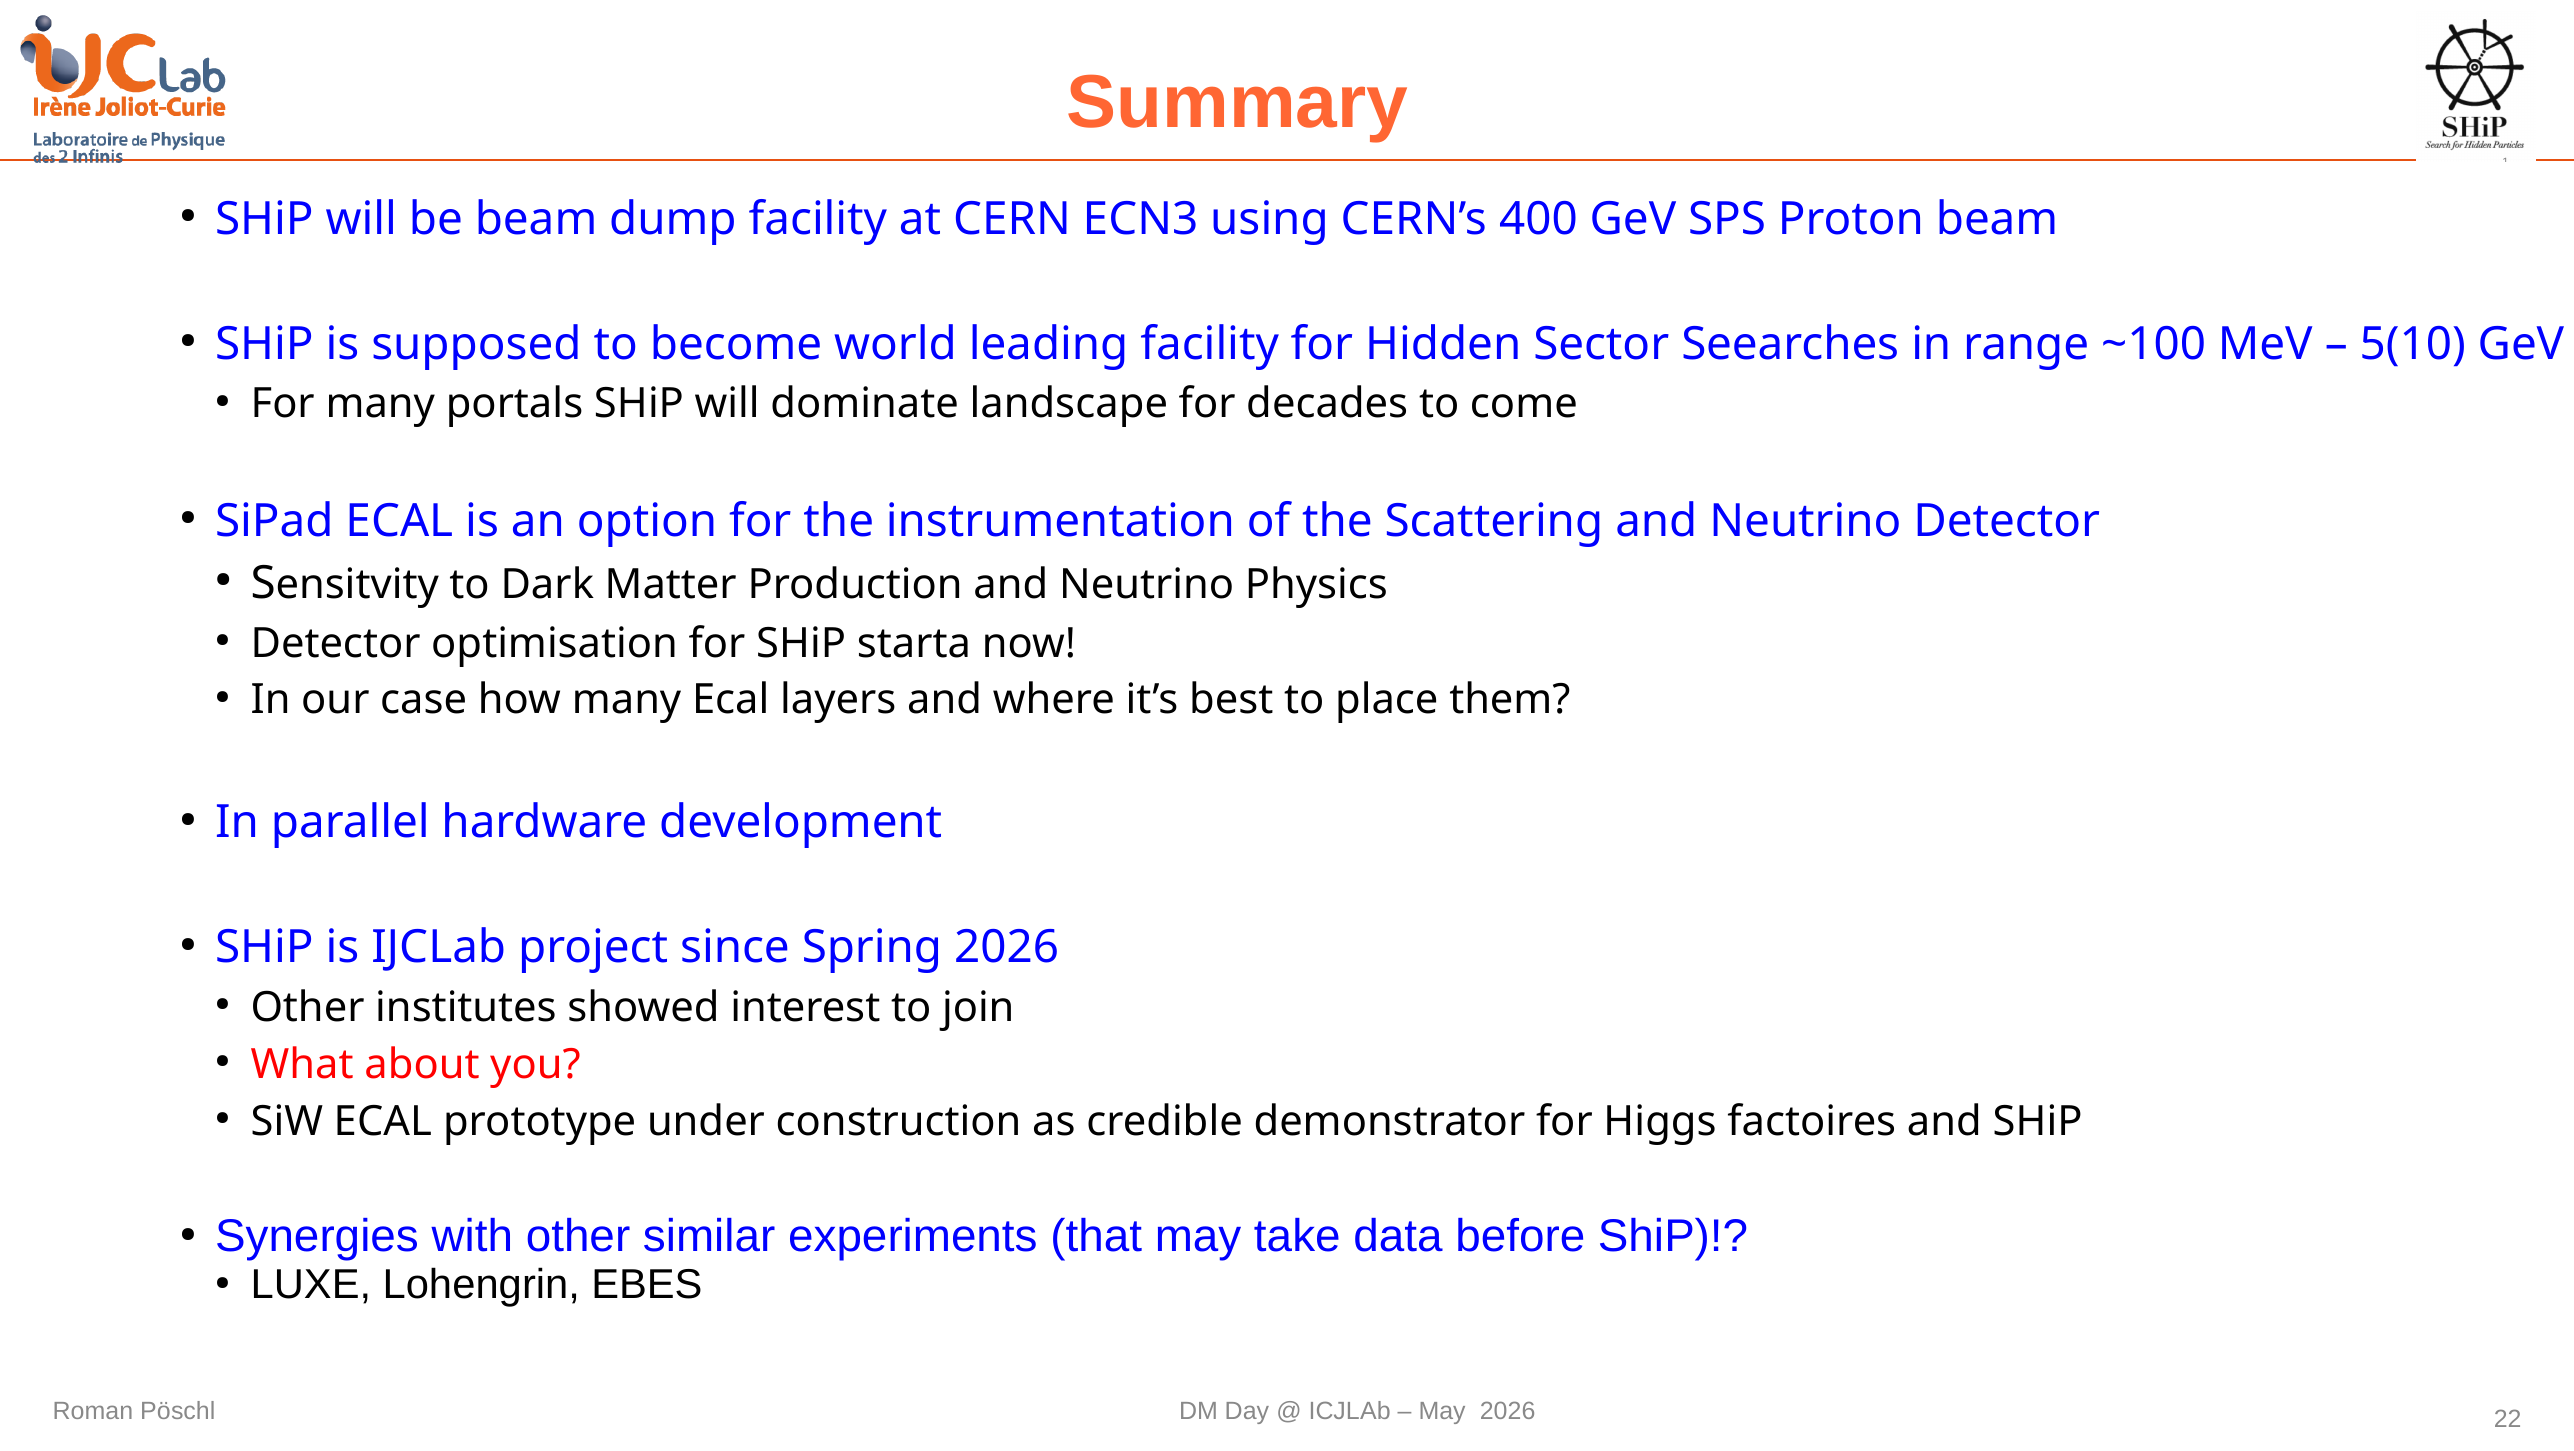

# Summary
SHiP will be beam dump facility at CERN ECN3 using CERN’s 400 GeV SPS Proton beam
SHiP is supposed to become world leading facility for Hidden Sector Seearches in range ~100 MeV – 5(10) GeV
For many portals SHiP will dominate landscape for decades to come
SiPad ECAL is an option for the instrumentation of the Scattering and Neutrino Detector
Sensitvity to Dark Matter Production and Neutrino Physics
Detector optimisation for SHiP starta now!
In our case how many Ecal layers and where it’s best to place them?
In parallel hardware development
SHiP is IJCLab project since Spring 2026
Other institutes showed interest to join
What about you?
SiW ECAL prototype under construction as credible demonstrator for Higgs factoires and SHiP
Synergies with other similar experiments (that may take data before ShiP)!?
LUXE, Lohengrin, EBES